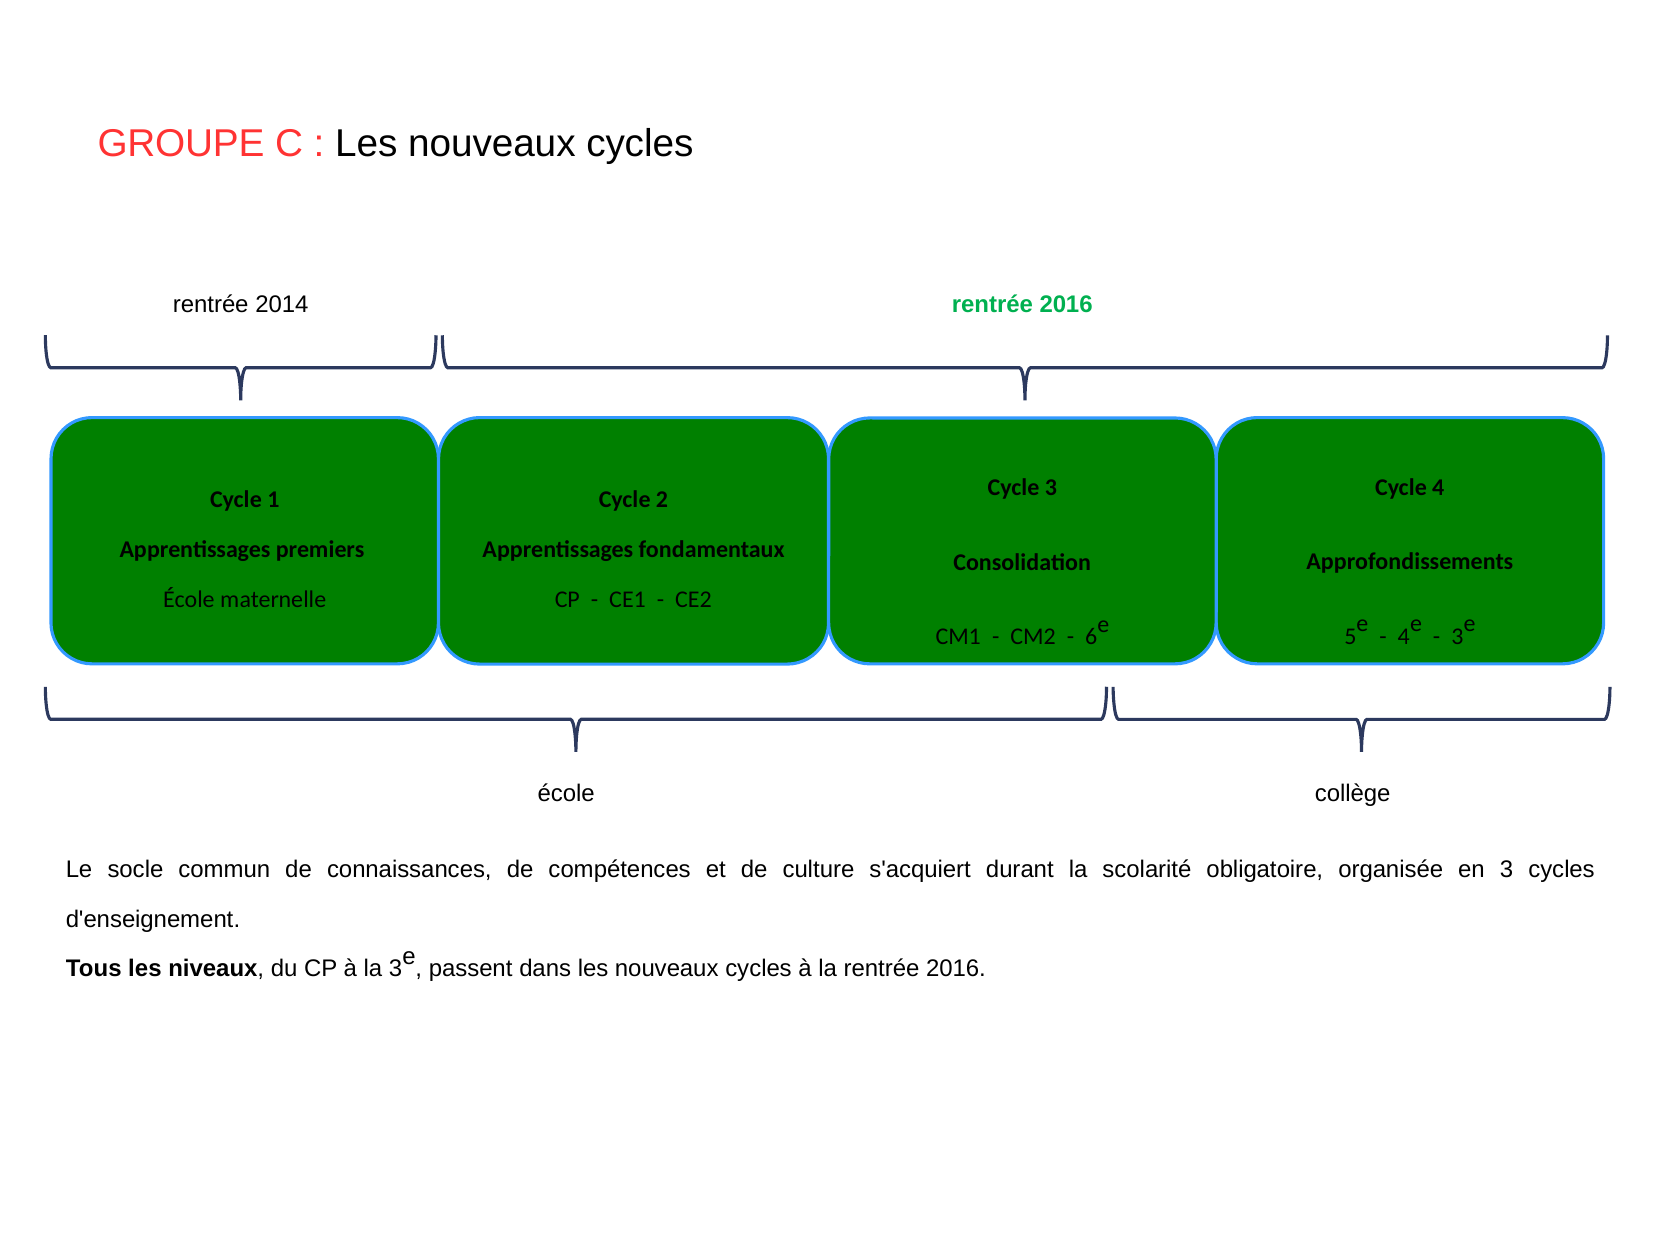

GROUPE C : Les nouveaux cycles
rentrée 2016
rentrée 2014
Cycle 1
Apprentissages premiers
École maternelle
Cycle 2
Apprentissages fondamentaux
CP - CE1 - CE2
Cycle 4
Approfondissements
5e - 4e - 3e
Cycle 3
Consolidation
CM1 - CM2 - 6e
école
collège
Le socle commun de connaissances, de compétences et de culture s'acquiert durant la scolarité obligatoire, organisée en 3 cycles d'enseignement.
Tous les niveaux, du CP à la 3e, passent dans les nouveaux cycles à la rentrée 2016.